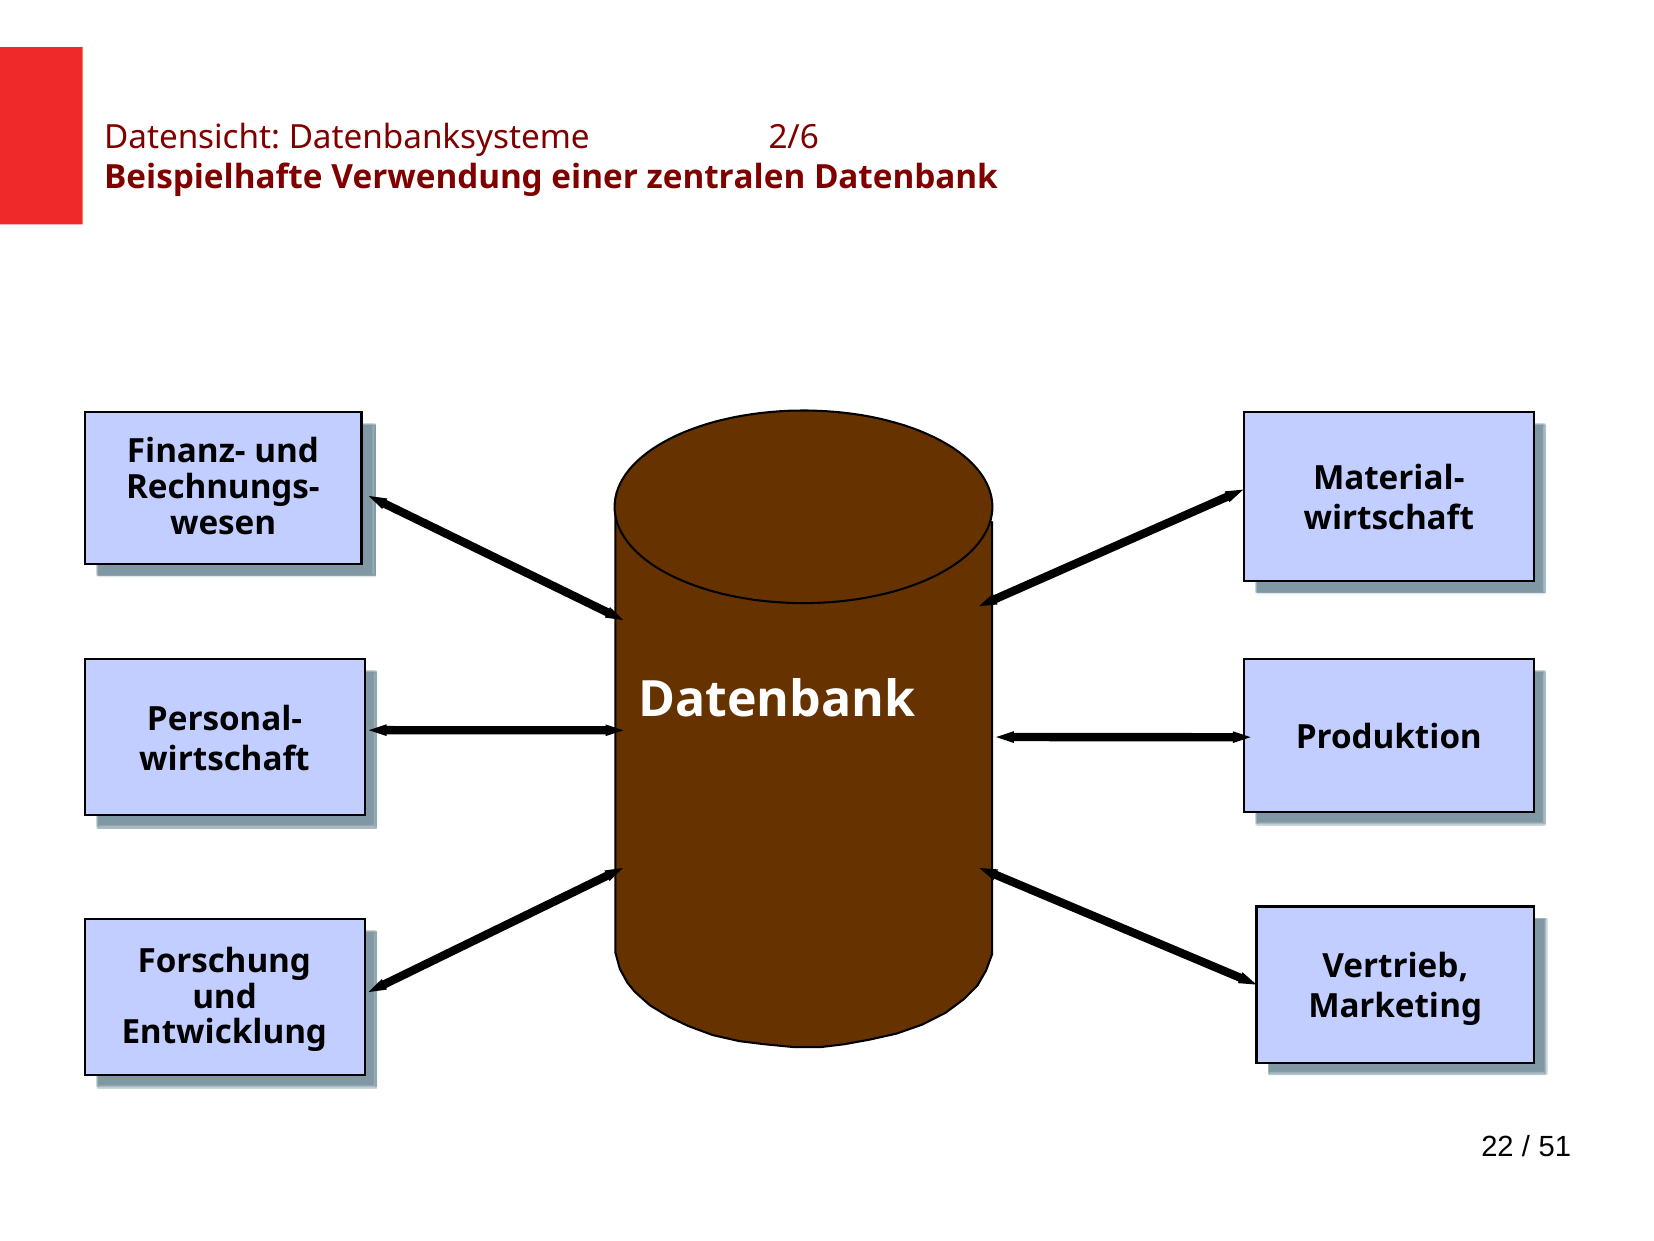

# Datensicht: Datenbanksysteme 		2/6 Beispielhafte Verwendung einer zentralen Datenbank
Finanz- und
Rechnungs-
wesen
Material-
wirtschaft
Personal-
wirtschaft
Datenbank
Produktion
Vertrieb,
Marketing
Forschung
und
Entwicklung
22
© Hochschule Kempten / Prof.Dr.Arthur Kolb
Folie